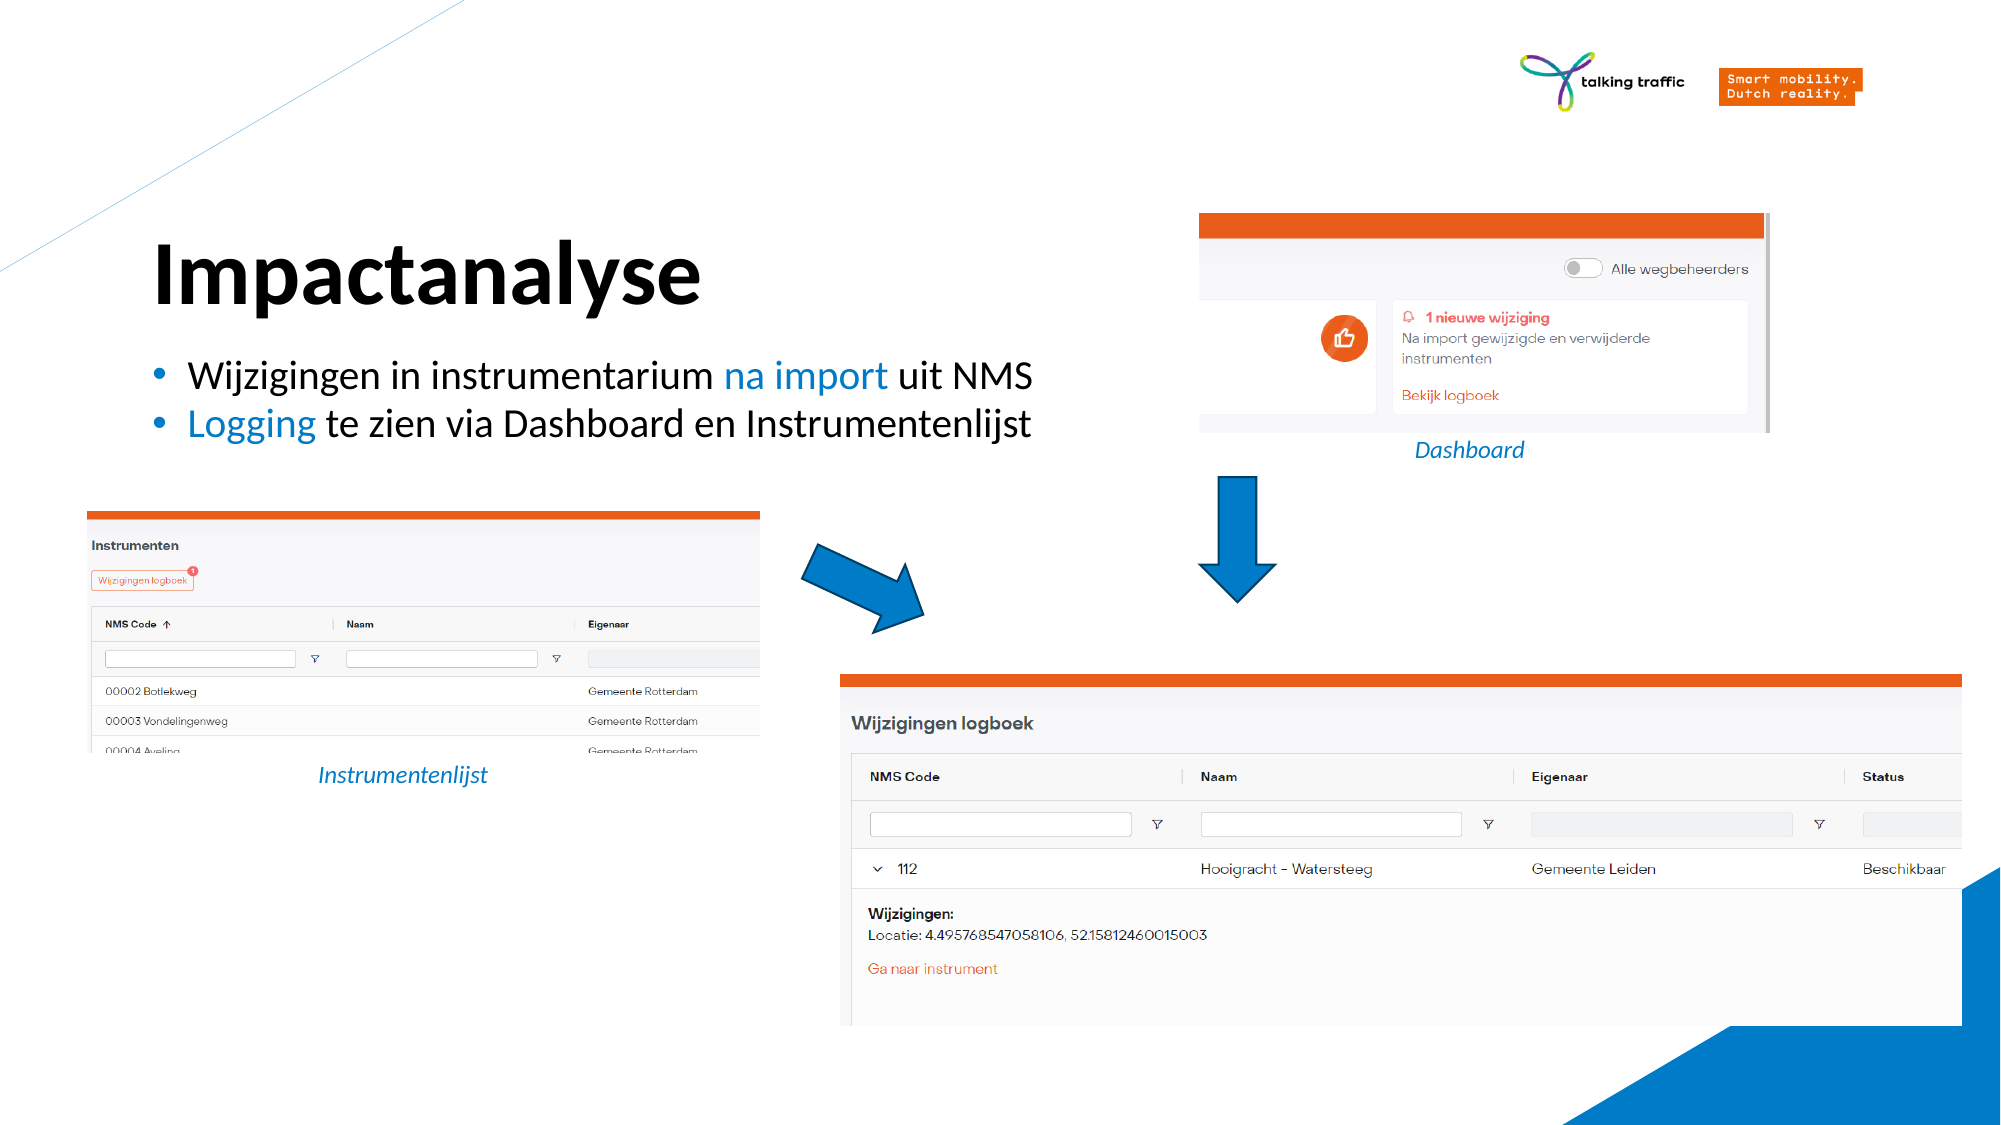

Impactanalyse
Dashboard
# Wijzigingen in instrumentarium na import uit NMS
Logging te zien via Dashboard en Instrumentenlijst
Instrumentenlijst